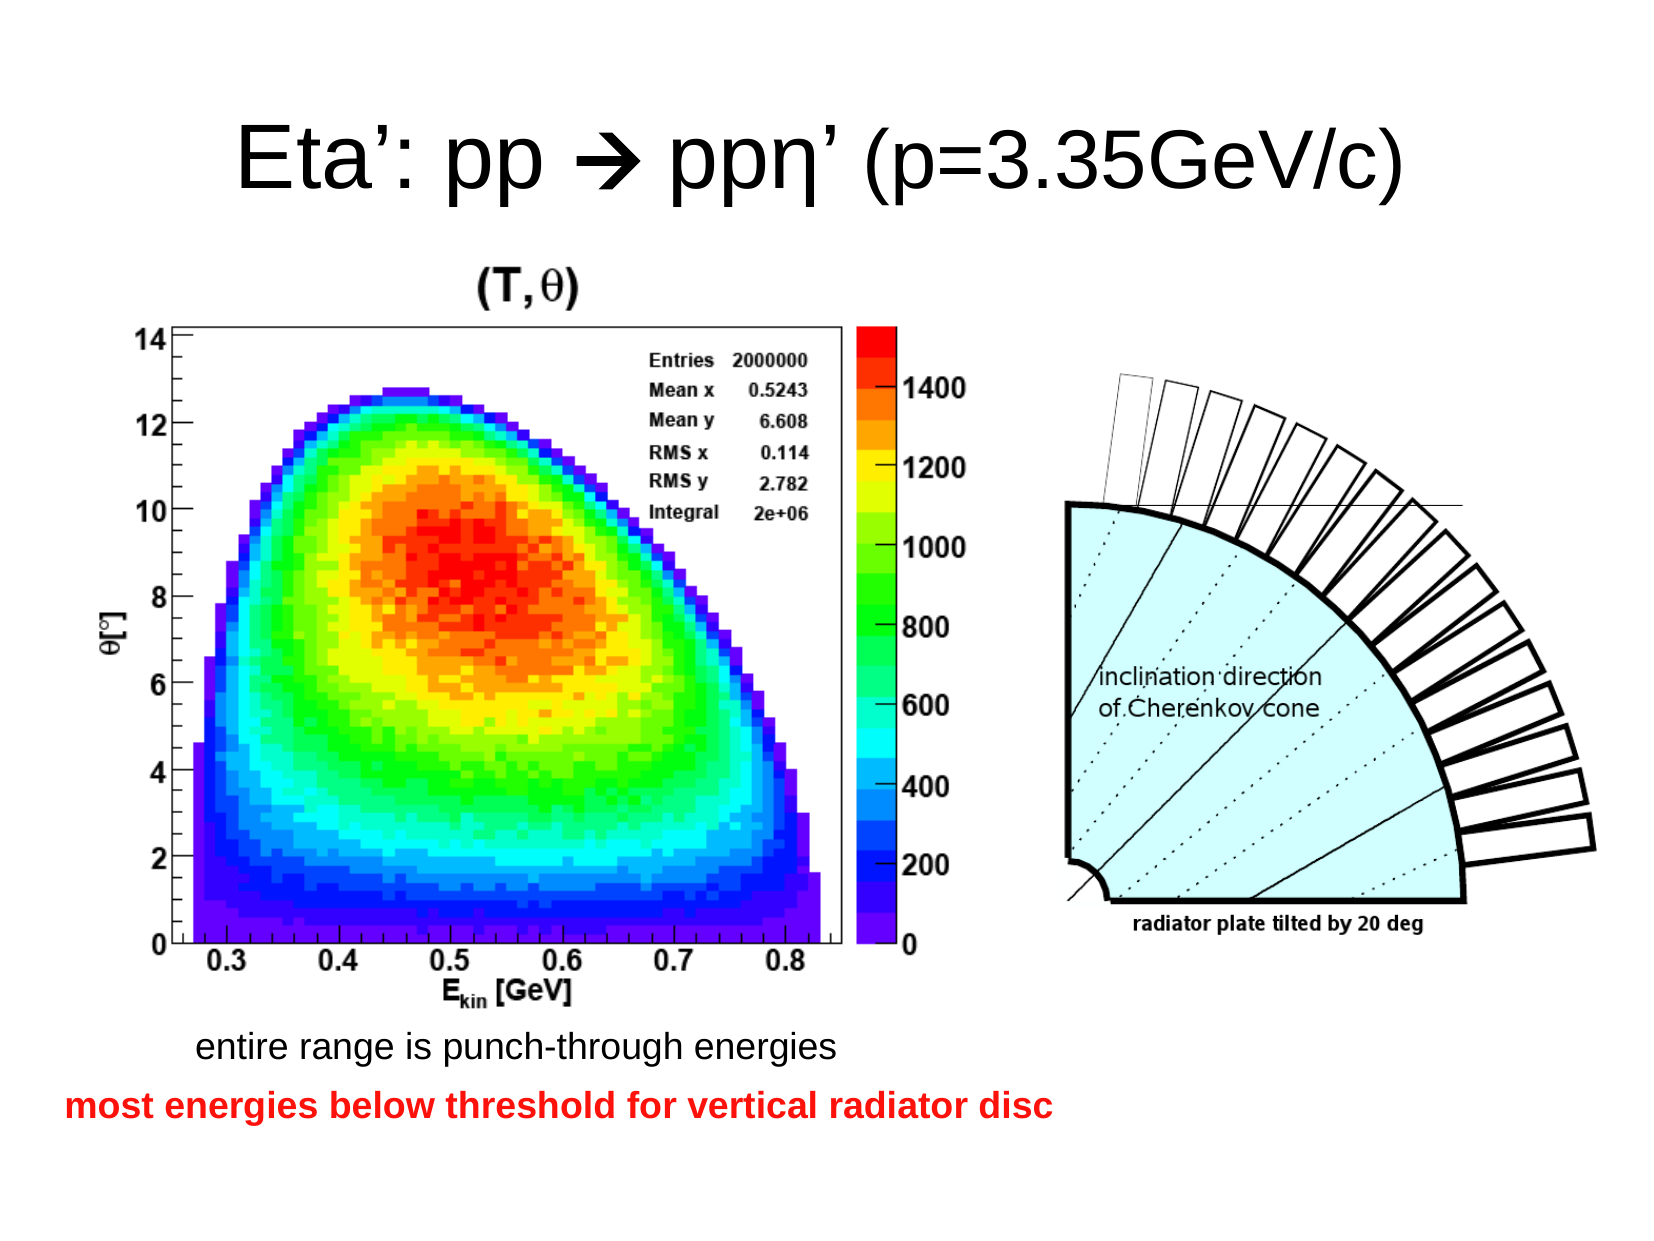

# Eta’: pp  ppη’ (p=3.35GeV/c)
entire range is punch-through energies
most energies below threshold for vertical radiator disc